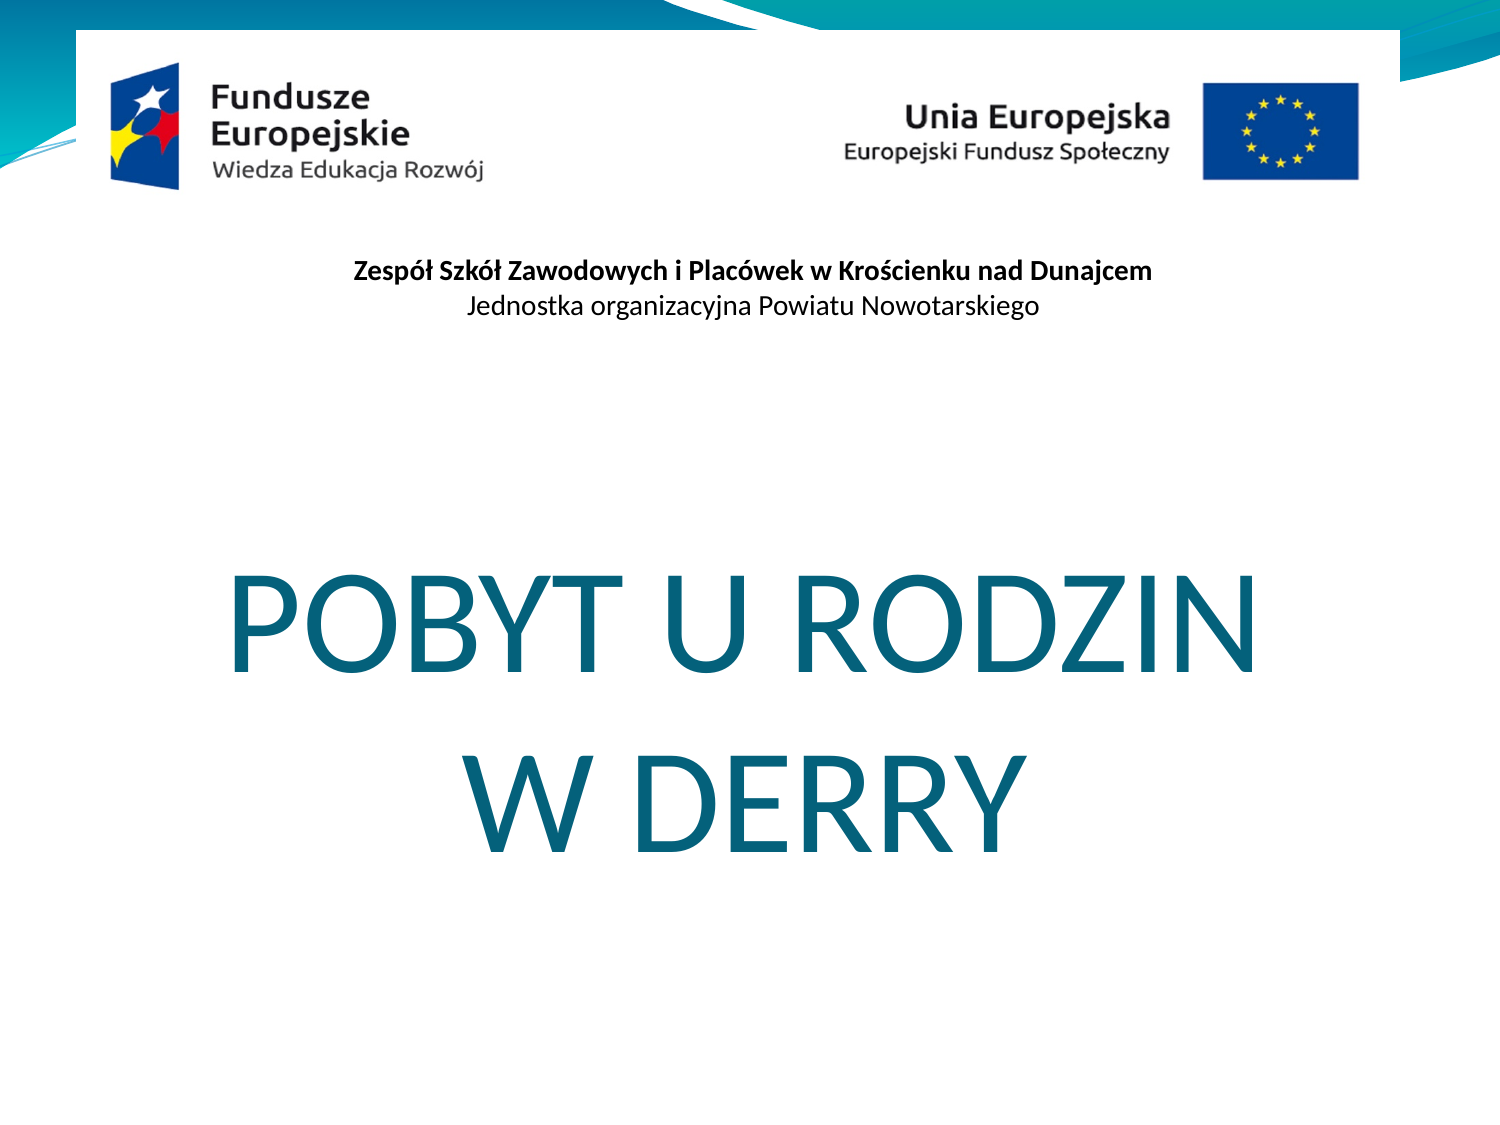

Zespół Szkół Zawodowych i Placówek w Krościenku nad Dunajcem
Jednostka organizacyjna Powiatu Nowotarskiego
# POBYT U RODZIN W DERRY